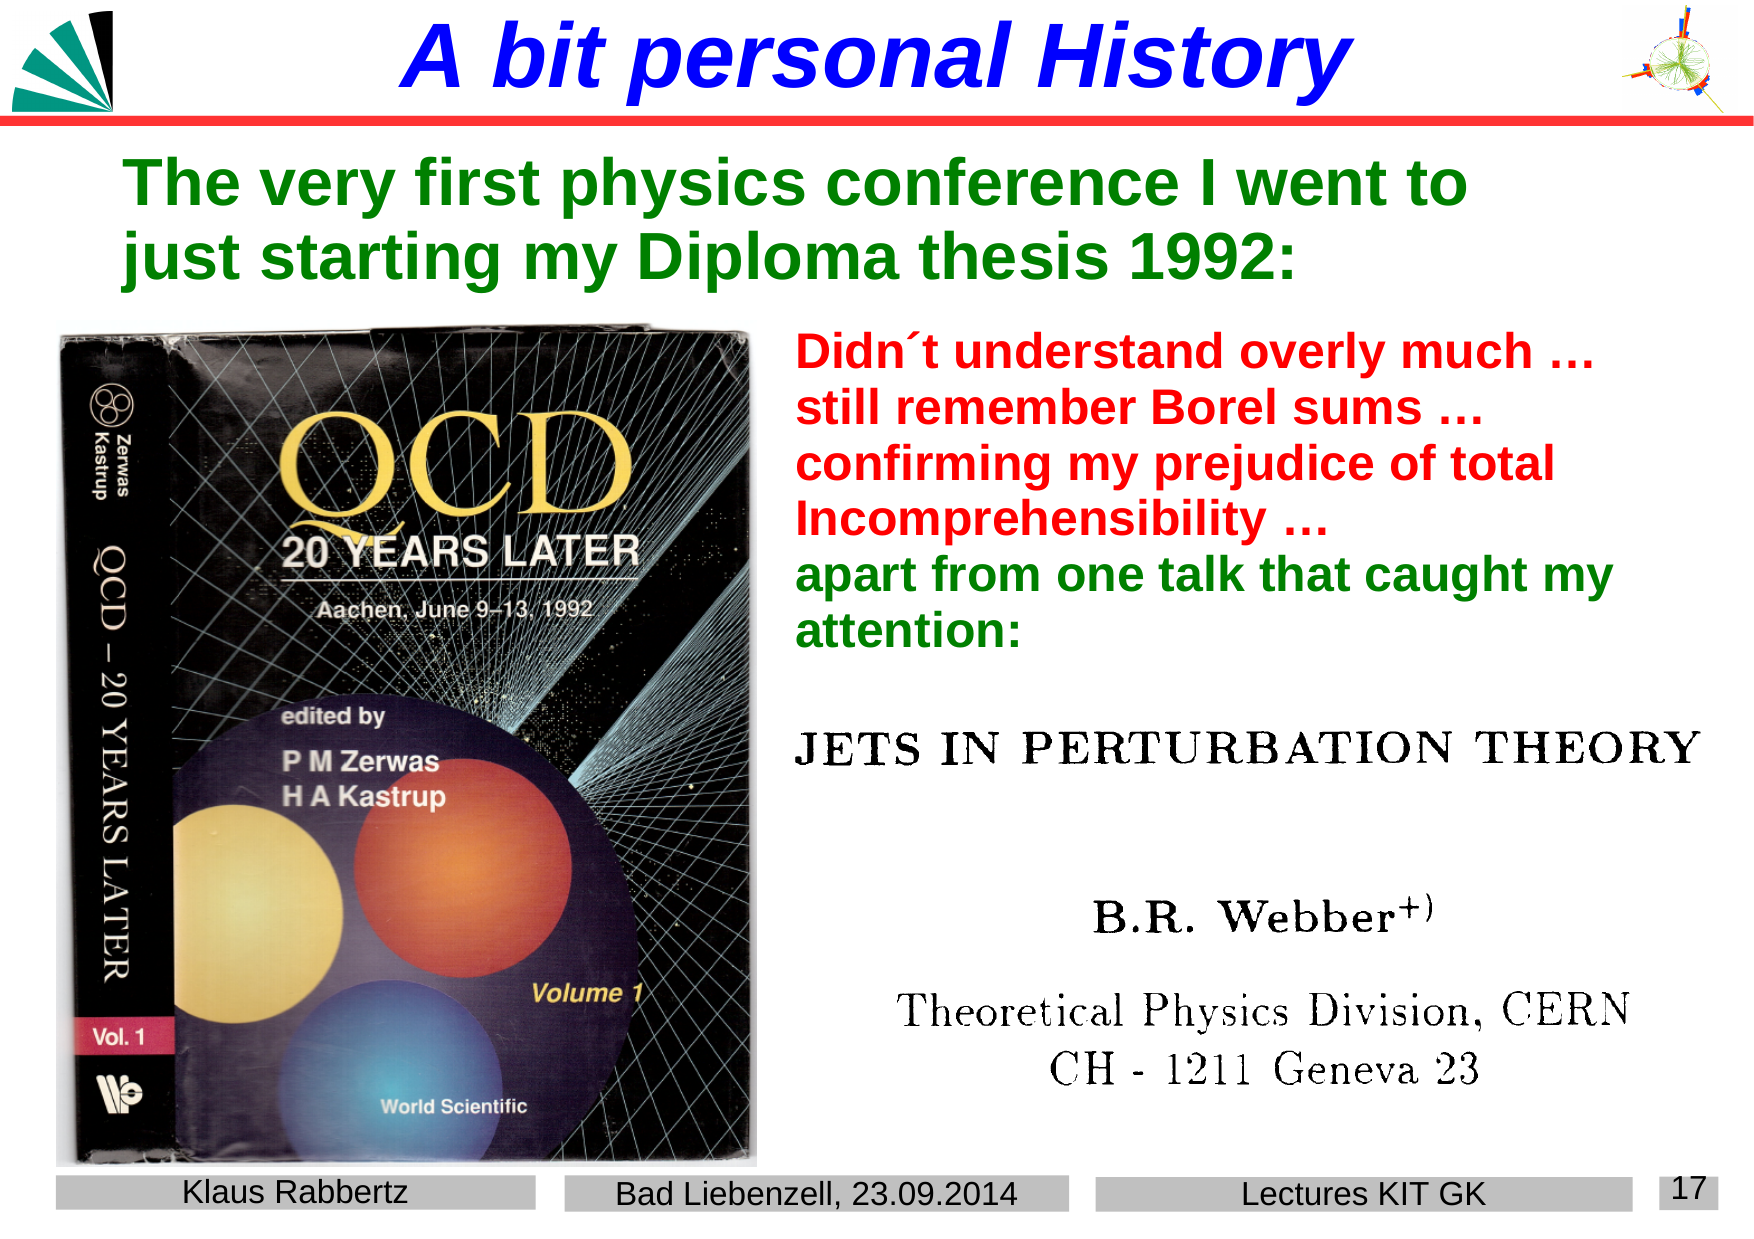

# A bit personal History
The very first physics conference I went to
just starting my Diploma thesis 1992:
Didn´t understand overly much …
still remember Borel sums …
confirming my prejudice of total
Incomprehensibility …
apart from one talk that caught my
attention: